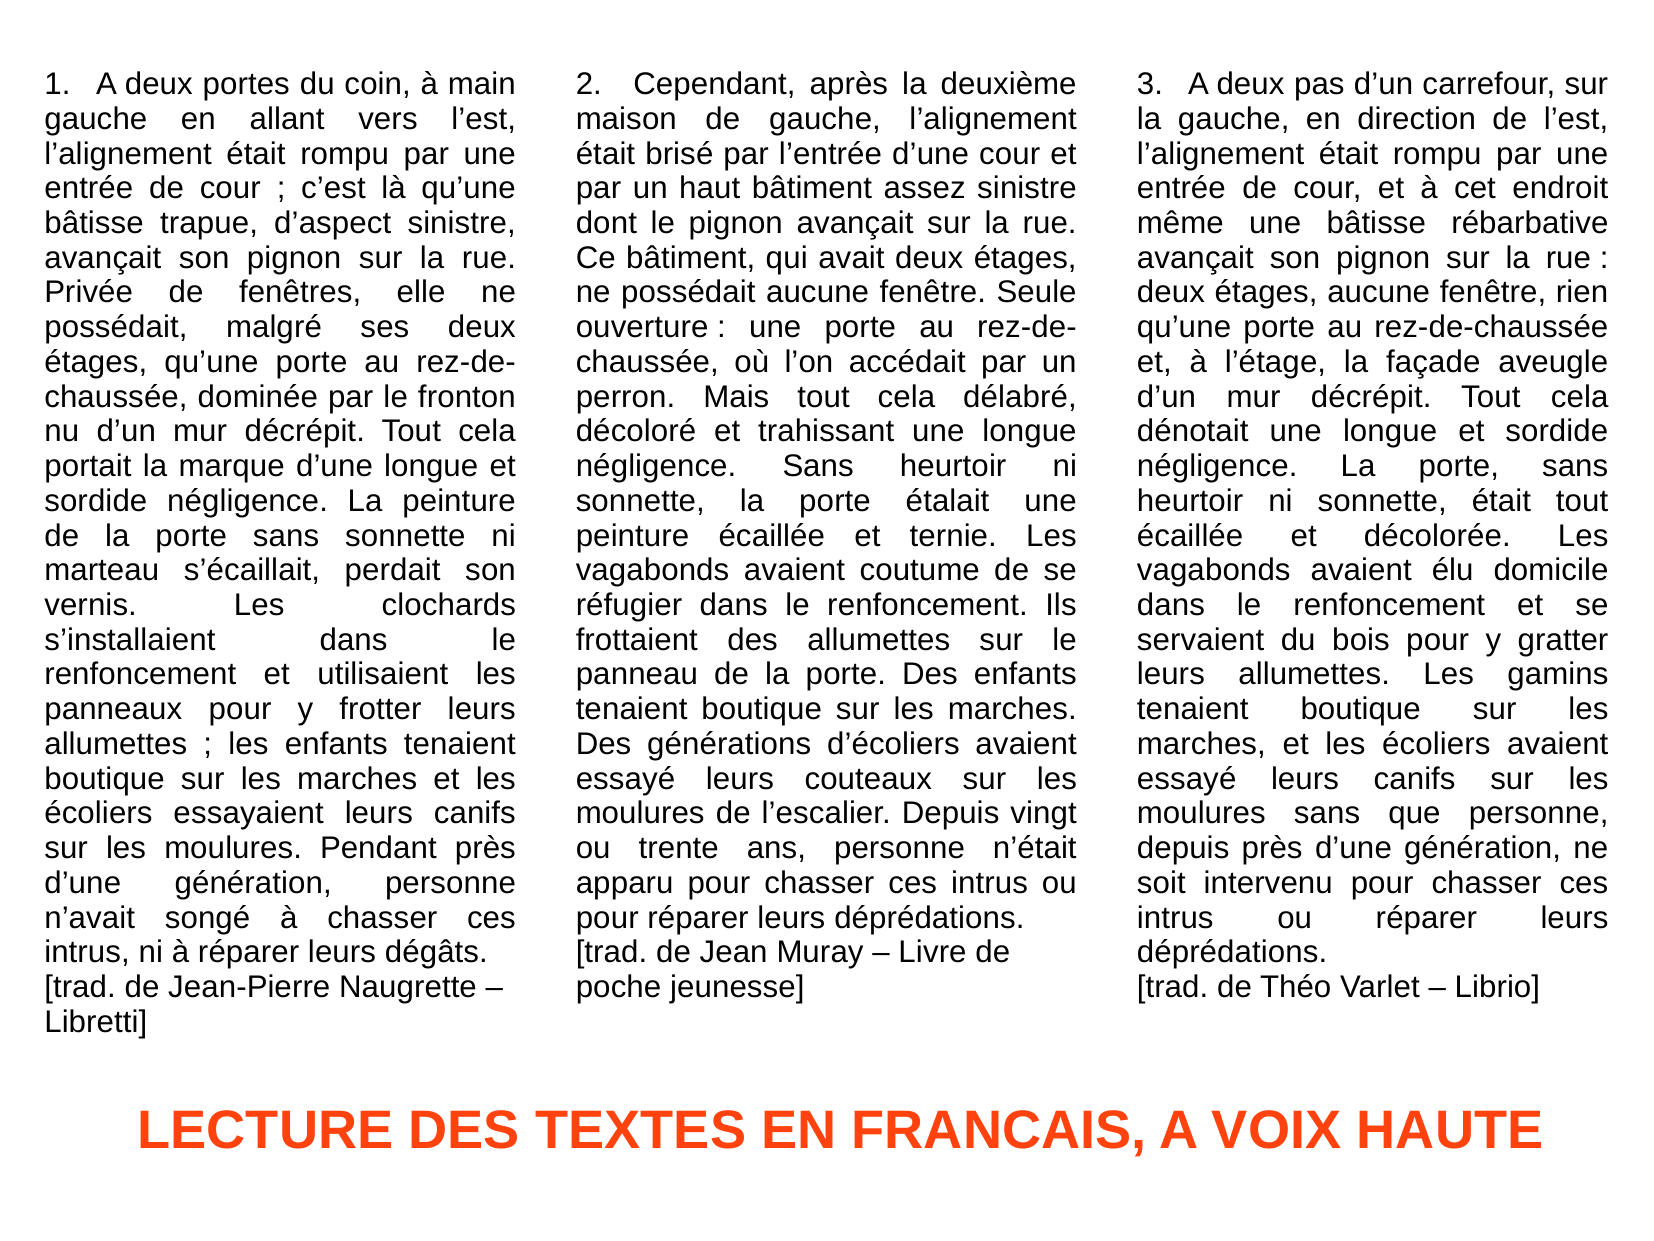

1.   A deux portes du coin, à main gauche en allant vers l’est, l’alignement était rompu par une entrée de cour ; c’est là qu’une bâtisse trapue, d’aspect sinistre, avançait son pignon sur la rue. Privée de fenêtres, elle ne possédait, malgré ses deux étages, qu’une porte au rez-de-chaussée, dominée par le fronton nu d’un mur décrépit. Tout cela portait la marque d’une longue et sordide négligence. La peinture de la porte sans sonnette ni marteau s’écaillait, perdait son vernis. Les clochards s’installaient dans le renfoncement et utilisaient les panneaux pour y frotter leurs allumettes ; les enfants tenaient boutique sur les marches et les écoliers essayaient leurs canifs sur les moulures. Pendant près d’une génération, personne n’avait songé à chasser ces intrus, ni à réparer leurs dégâts.
[trad. de Jean-Pierre Naugrette – Libretti]
2.   Cependant, après la deuxième maison de gauche, l’alignement était brisé par l’entrée d’une cour et par un haut bâtiment assez sinistre dont le pignon avançait sur la rue. Ce bâtiment, qui avait deux étages, ne possédait aucune fenêtre. Seule ouverture : une porte au rez-de-chaussée, où l’on accédait par un perron. Mais tout cela délabré, décoloré et trahissant une longue négligence. Sans heurtoir ni sonnette, la porte étalait une peinture écaillée et ternie. Les vagabonds avaient coutume de se réfugier dans le renfoncement. Ils frottaient des allumettes sur le panneau de la porte. Des enfants tenaient boutique sur les marches. Des générations d’écoliers avaient essayé leurs couteaux sur les moulures de l’escalier. Depuis vingt ou trente ans, personne n’était apparu pour chasser ces intrus ou pour réparer leurs déprédations.
[trad. de Jean Muray – Livre de poche jeunesse]
3.   A deux pas d’un carrefour, sur la gauche, en direction de l’est, l’alignement était rompu par une entrée de cour, et à cet endroit même une bâtisse rébarbative avançait son pignon sur la rue : deux étages, aucune fenêtre, rien qu’une porte au rez-de-chaussée et, à l’étage, la façade aveugle d’un mur décrépit. Tout cela dénotait une longue et sordide négligence. La porte, sans heurtoir ni sonnette, était tout écaillée et décolorée. Les vagabonds avaient élu domicile dans le renfoncement et se servaient du bois pour y gratter leurs allumettes. Les gamins tenaient boutique sur les marches, et les écoliers avaient essayé leurs canifs sur les moulures sans que personne, depuis près d’une génération, ne soit intervenu pour chasser ces intrus ou réparer leurs déprédations.
[trad. de Théo Varlet – Librio]
LECTURE DES TEXTES EN FRANCAIS, A VOIX HAUTE